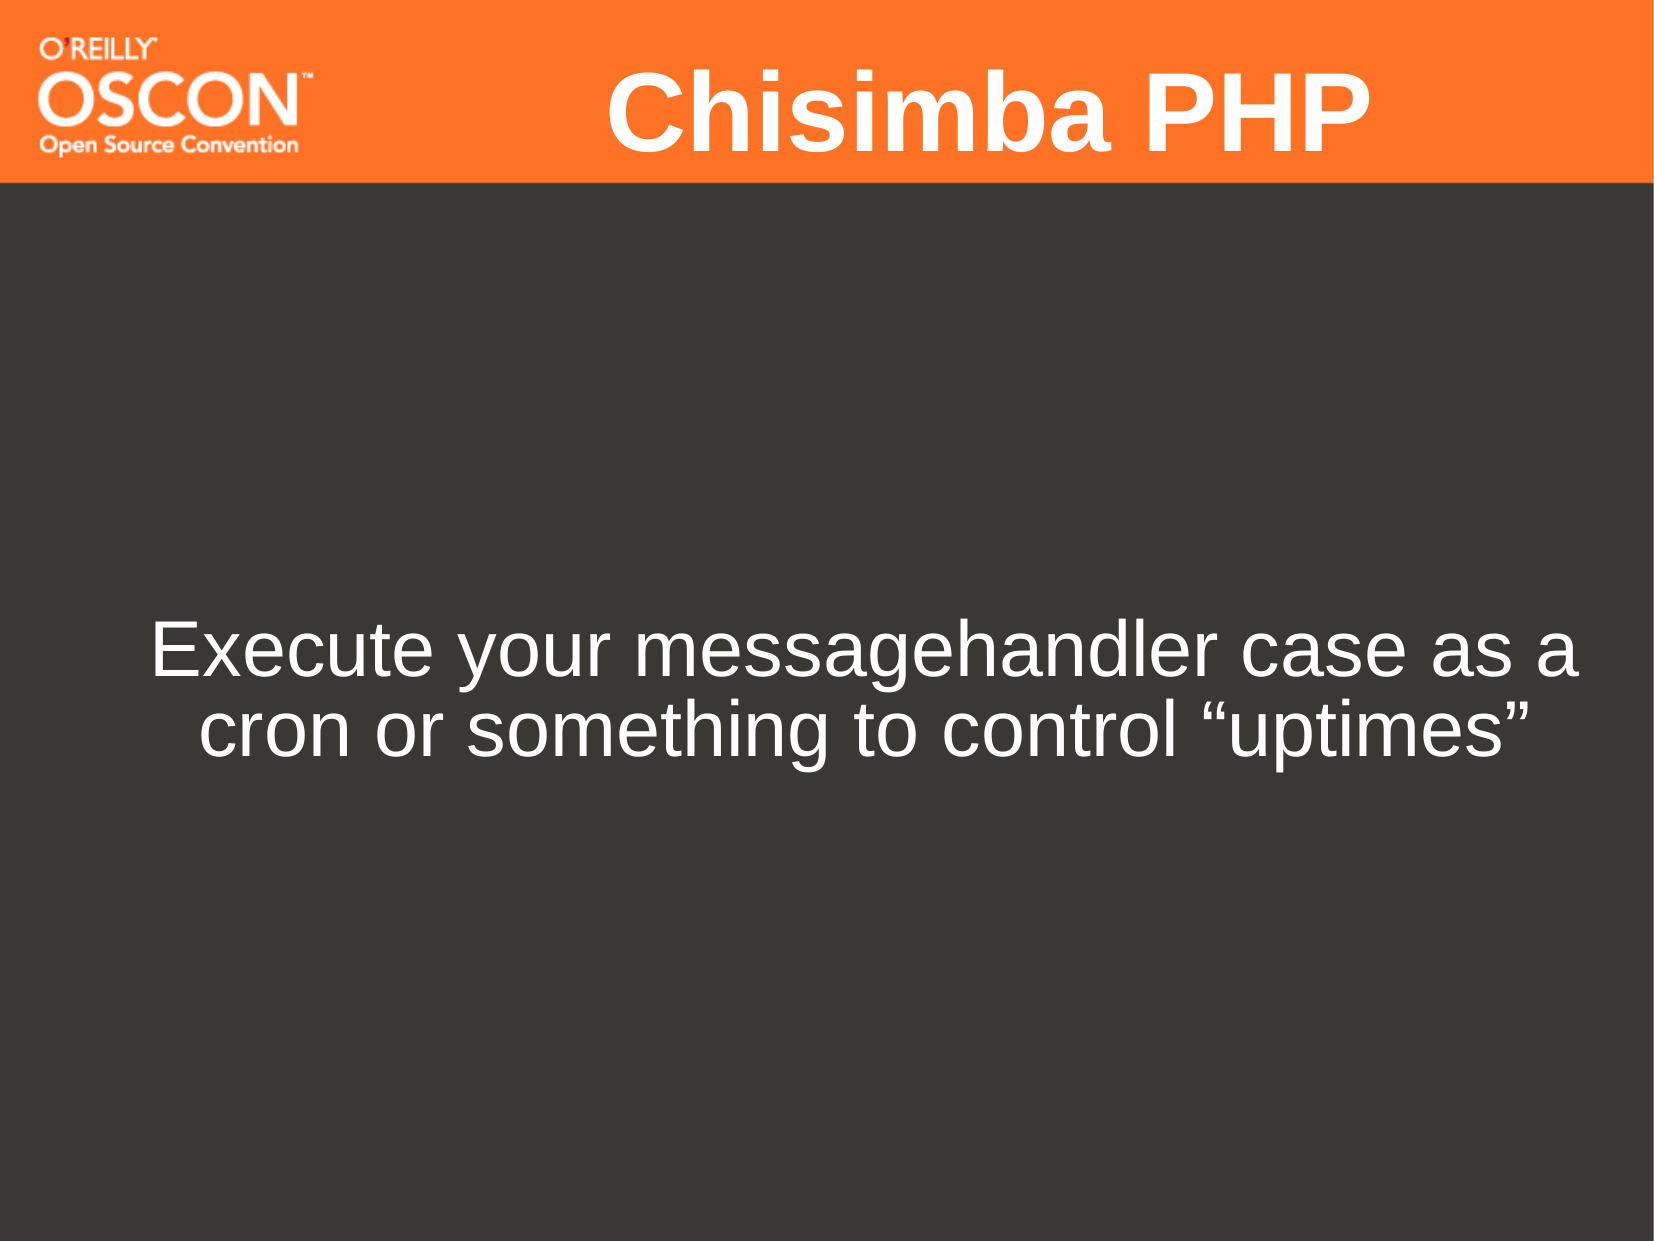

# Chisimba PHP
Execute your messagehandler case as a cron or something to control “uptimes”